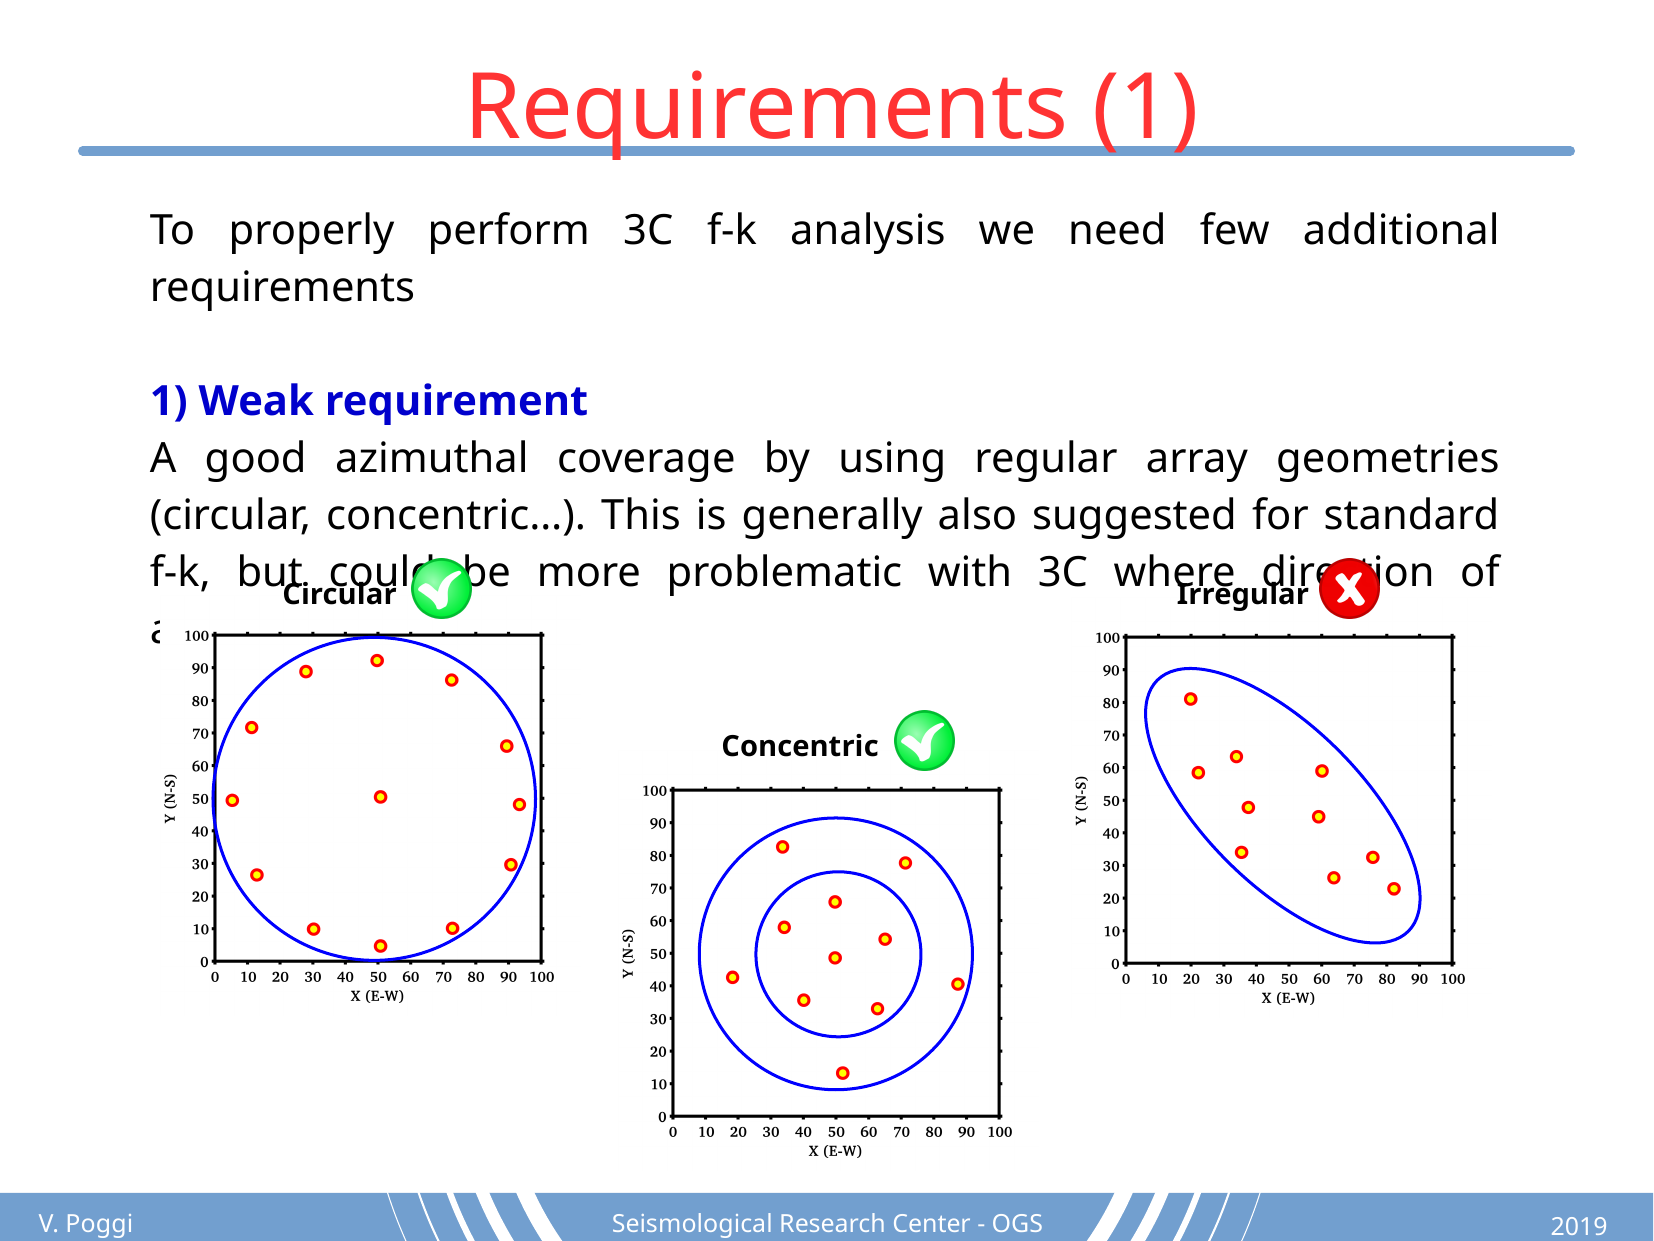

Requirements (1)
To properly perform 3C f-k analysis we need few additional requirements
1) Weak requirement
A good azimuthal coverage by using regular array geometries (circular, concentric…). This is generally also suggested for standard f-k, but could be more problematic with 3C where direction of arrivals matters.
Circular
Irregular
Concentric